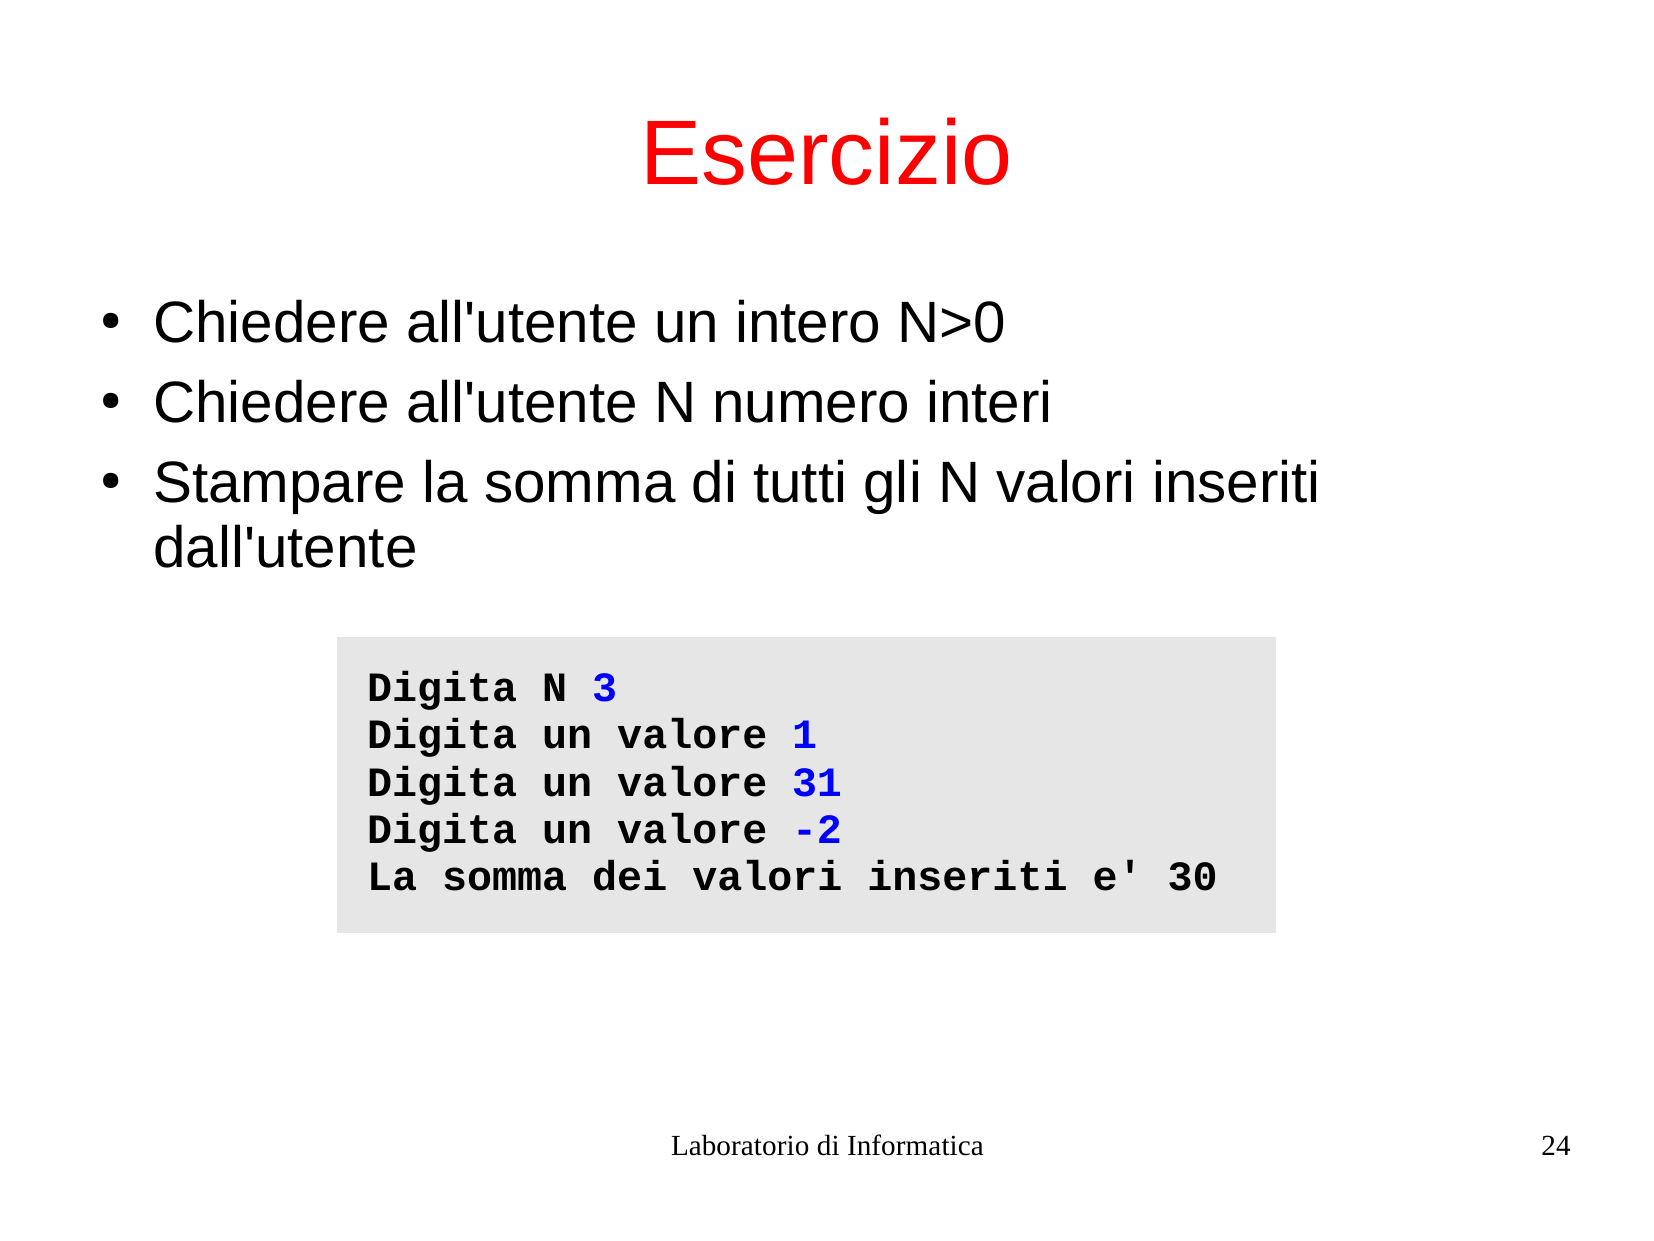

# Esercizio
Chiedere all'utente un intero N>0
Chiedere all'utente N numero interi
Stampare la somma di tutti gli N valori inseriti dall'utente
Digita N 3
Digita un valore 1
Digita un valore 31
Digita un valore -2
La somma dei valori inseriti e' 30
Laboratorio di Informatica
24